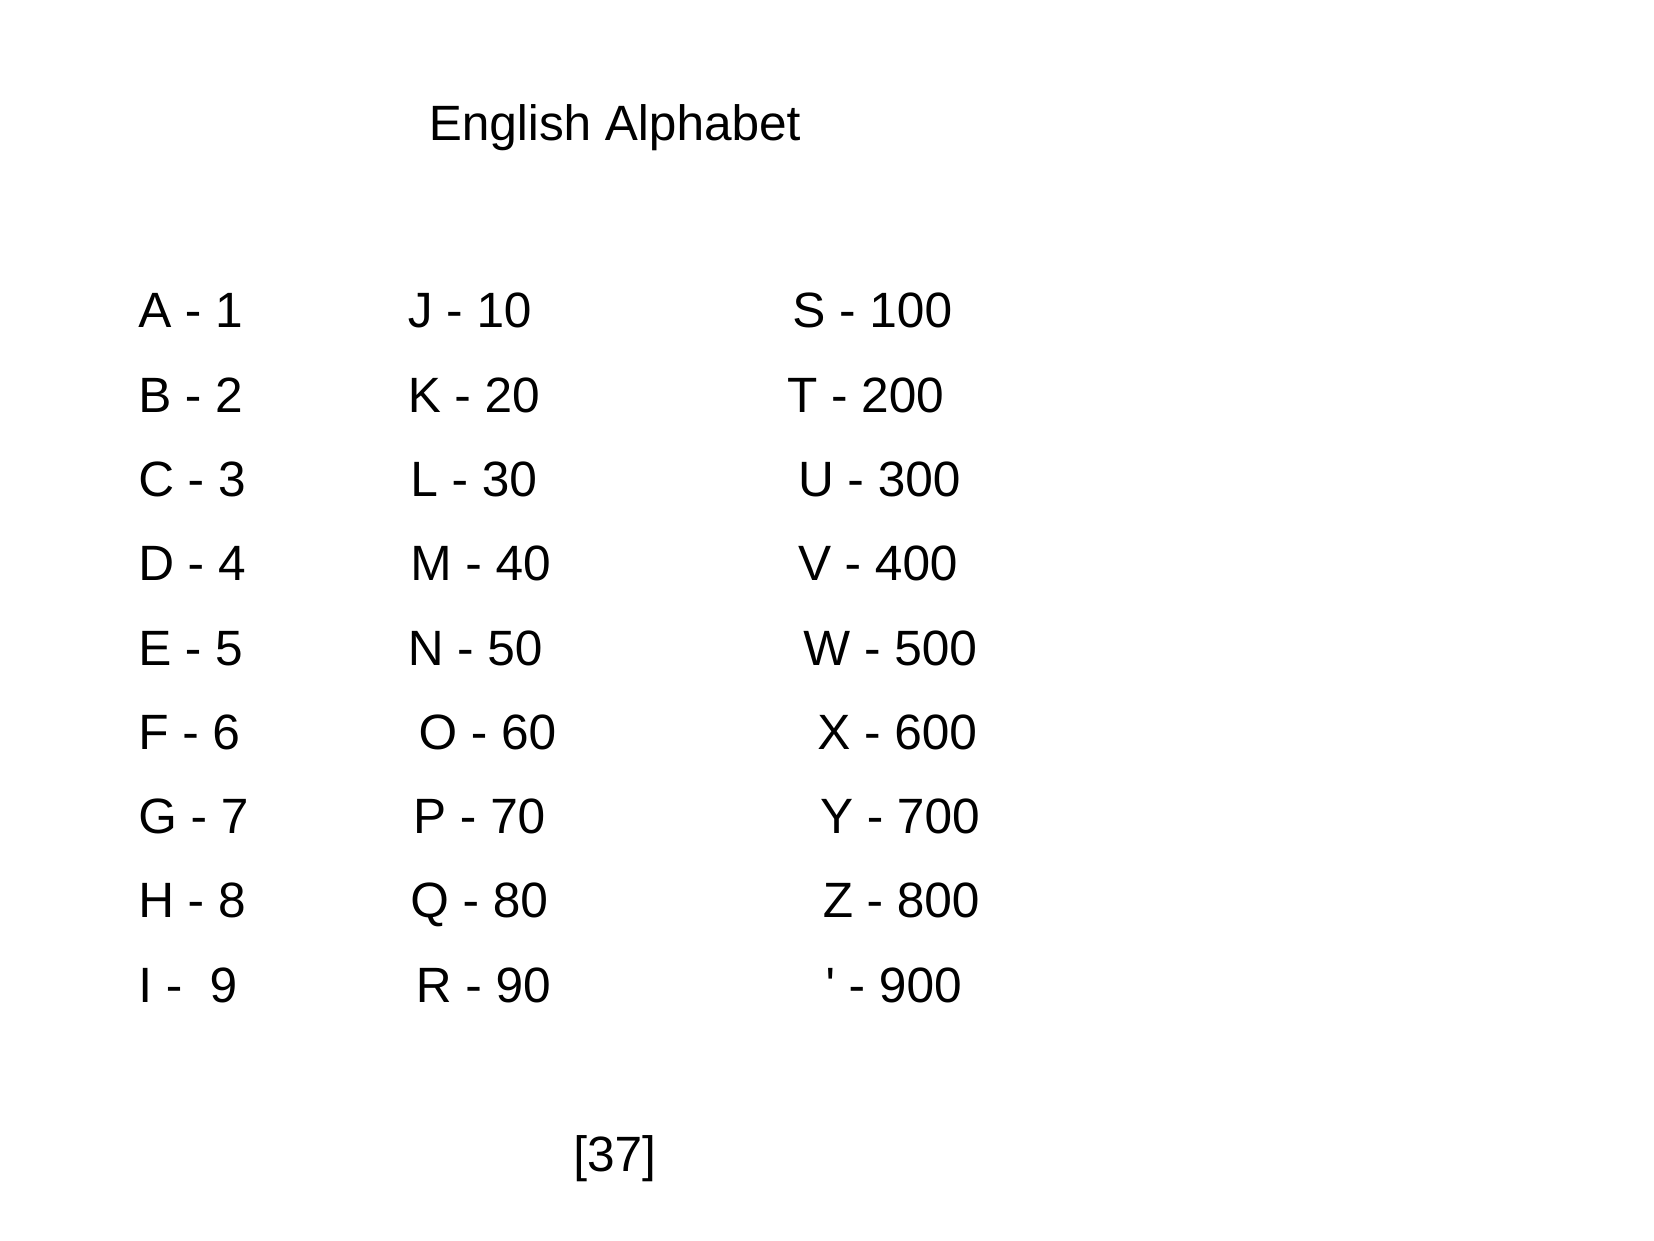

# English Alphabet
A - 1 J - 10 S - 100
B - 2 K - 20 T - 200
C - 3 L - 30 U - 300
D - 4 M - 40 V - 400
E - 5 N - 50 W - 500
F - 6 O - 60 X - 600
G - 7 P - 70 Y - 700
H - 8 Q - 80 Z - 800
I - 9 R - 90 ' - 900
[37]